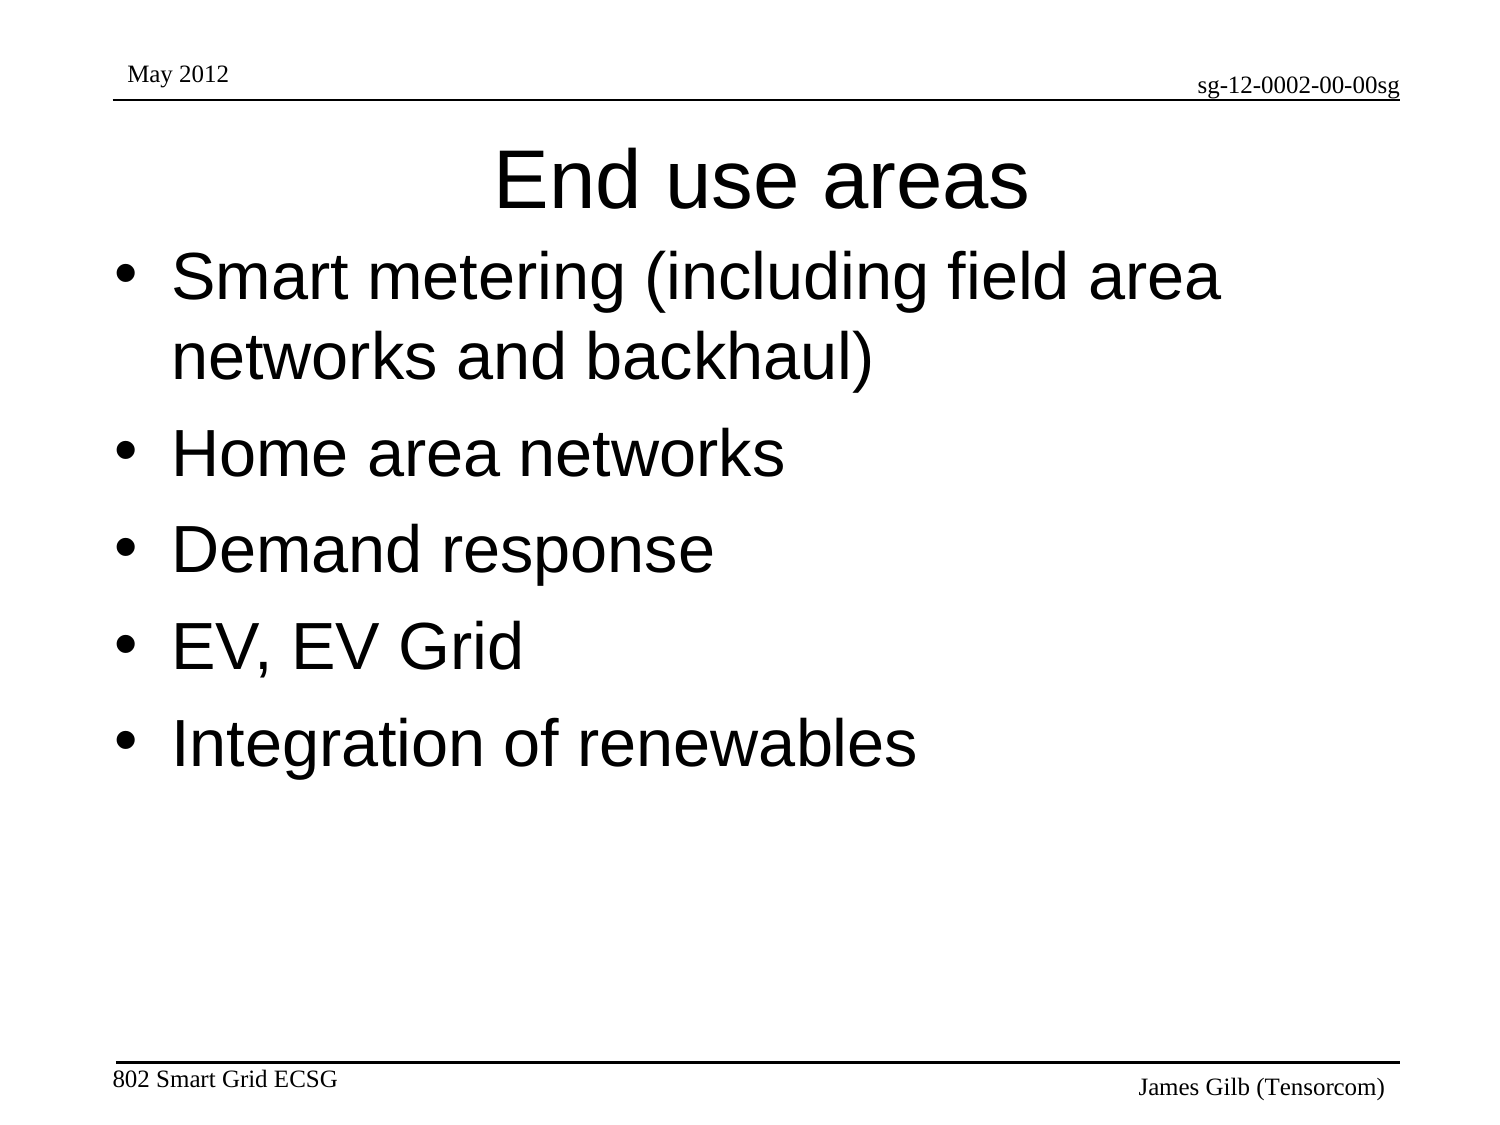

# End use areas
Smart metering (including field area networks and backhaul)
Home area networks
Demand response
EV, EV Grid
Integration of renewables